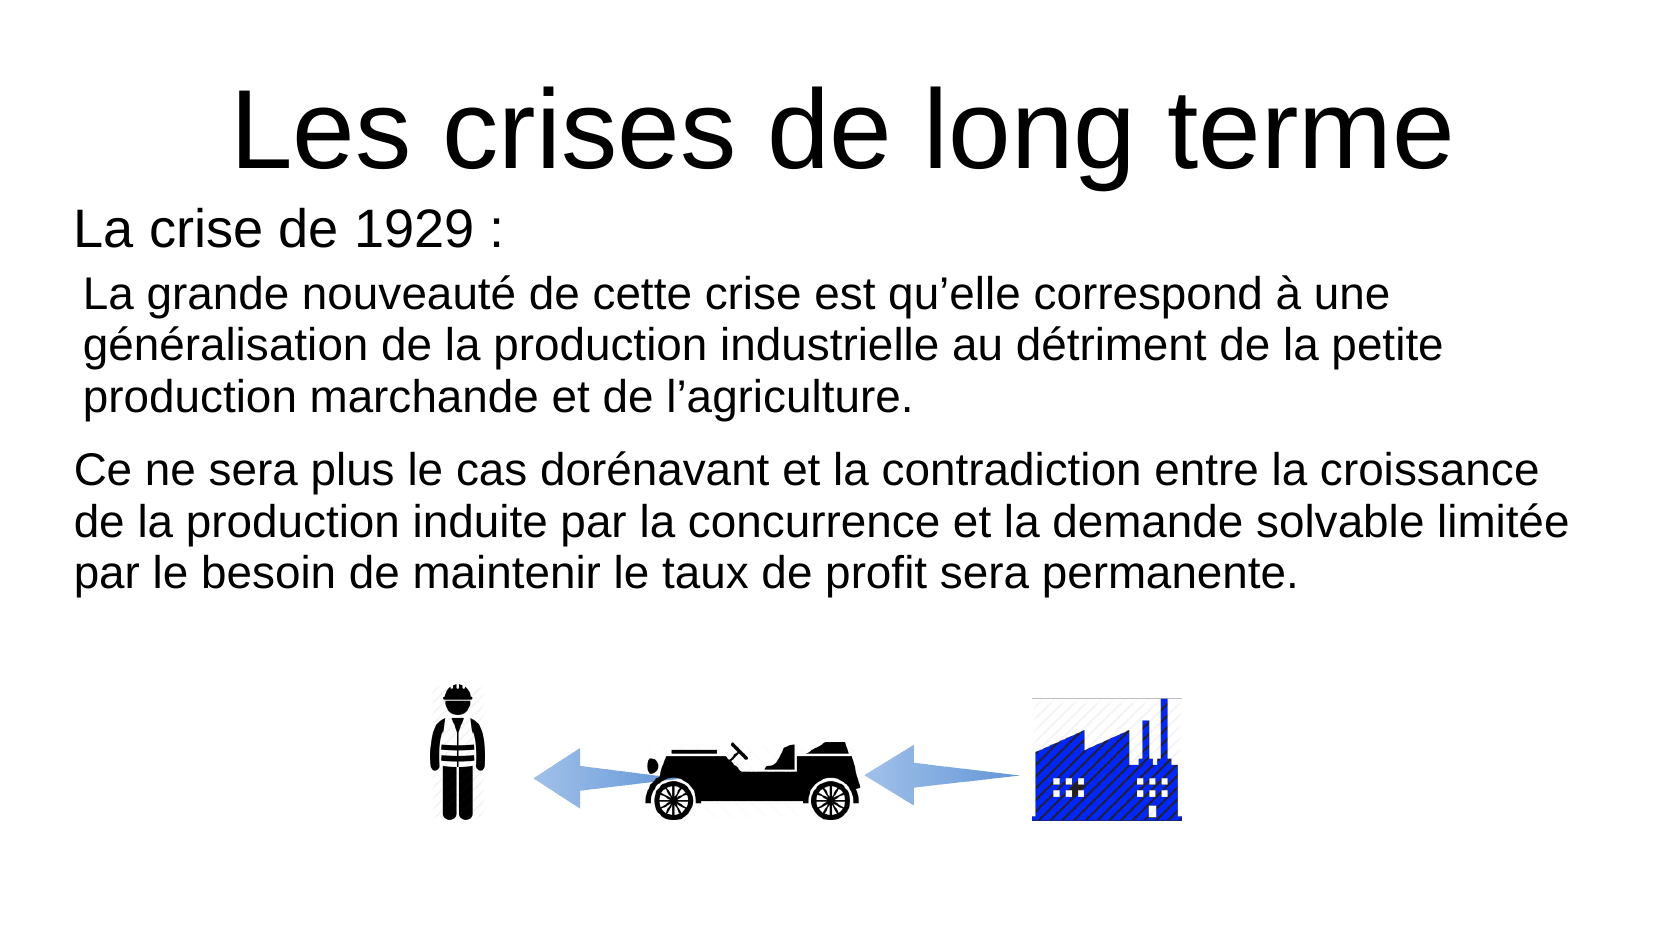

# Les crises de long terme
La crise de 1929 :
La grande nouveauté de cette crise est qu’elle correspond à une généralisation de la production industrielle au détriment de la petite production marchande et de l’agriculture.
Ce ne sera plus le cas dorénavant et la contradiction entre la croissance de la production induite par la concurrence et la demande solvable limitée par le besoin de maintenir le taux de profit sera permanente.